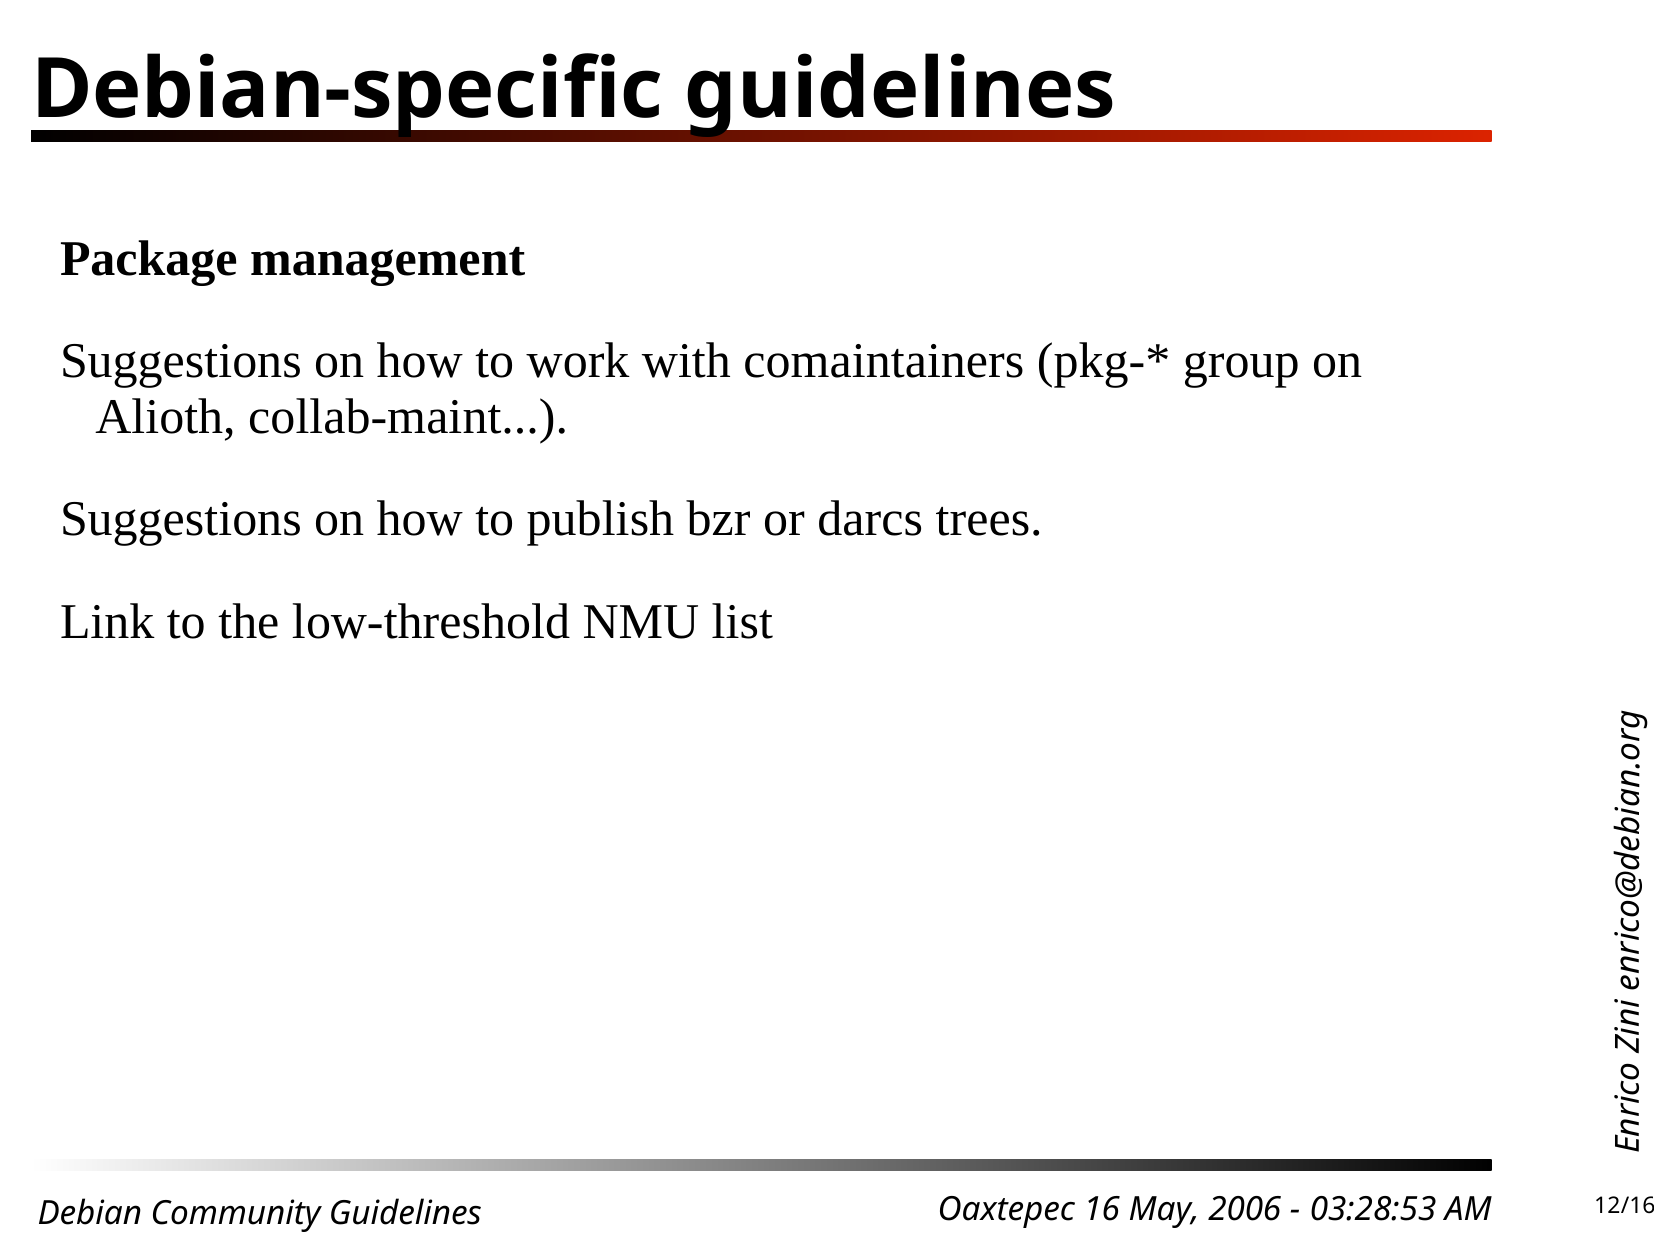

Debian-specific guidelines
Package management
Suggestions on how to work with comaintainers (pkg-* group on Alioth, collab-maint...).
Suggestions on how to publish bzr or darcs trees.
Link to the low-threshold NMU list